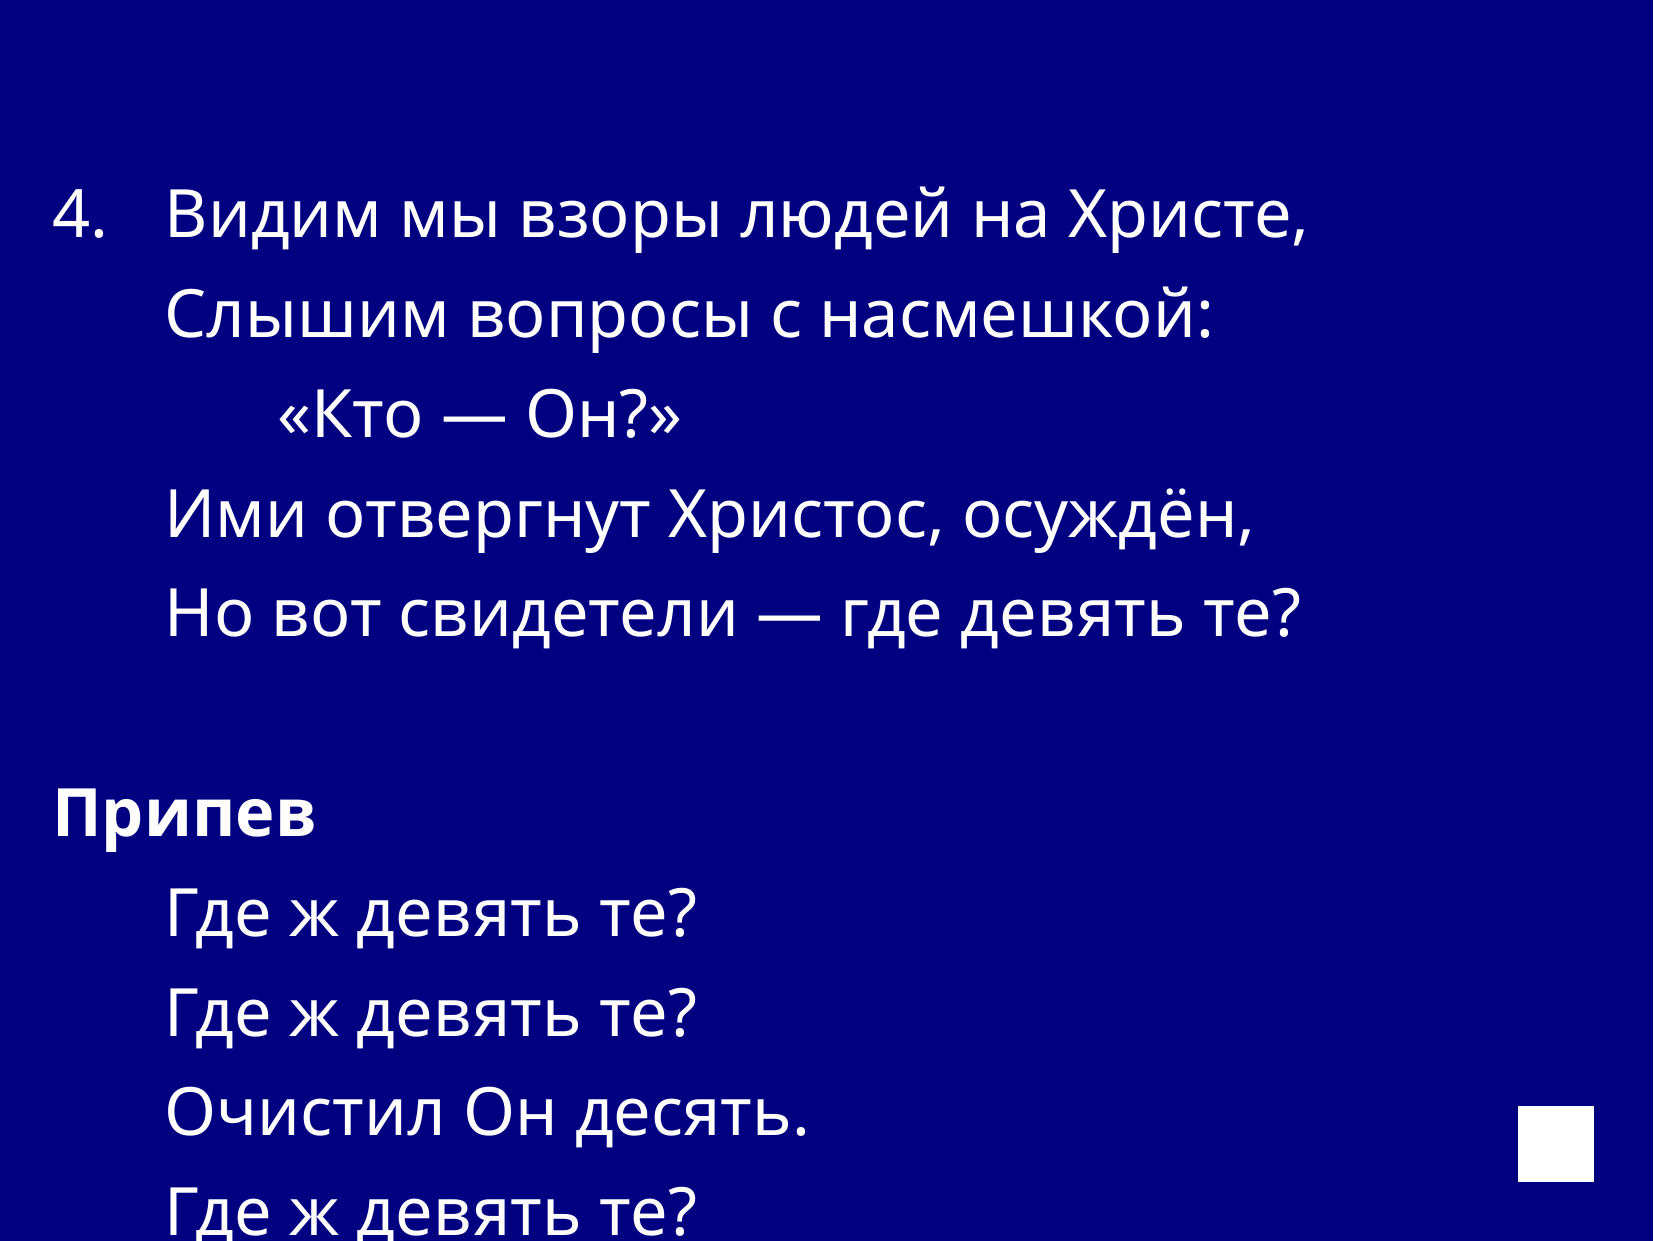

4.	Видим мы взоры людей на Христе,
	Слышим вопросы с насмешкой:
		«Кто — Он?»
	Ими отвергнут Христос, осуждён,
	Но вот свидетели — где девять те?
Припев
	Где ж девять те?
	Где ж девять те?
	Очистил Он десять.
	Где ж девять те?